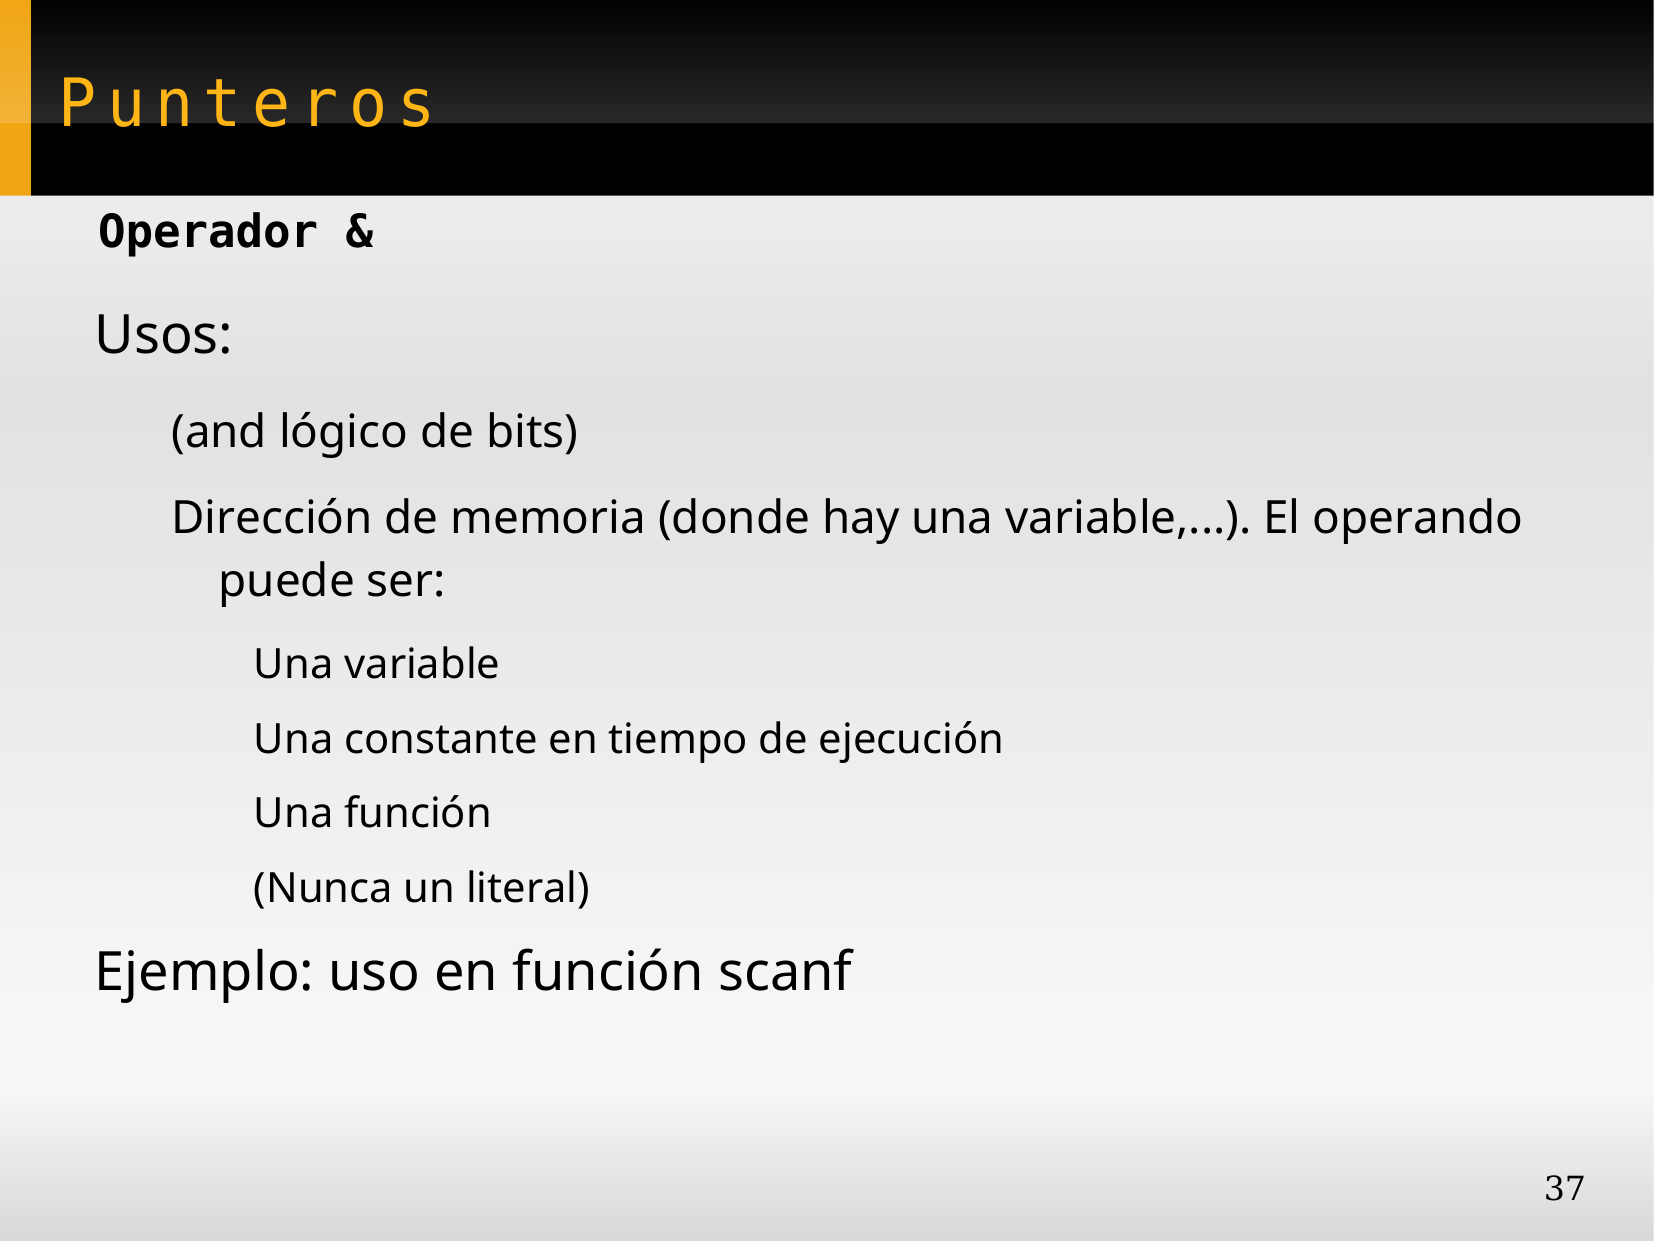

# Punteros
Operador &
Usos:
(and lógico de bits)
Dirección de memoria (donde hay una variable,...). El operando puede ser:
Una variable
Una constante en tiempo de ejecución
Una función
(Nunca un literal)
Ejemplo: uso en función scanf
37